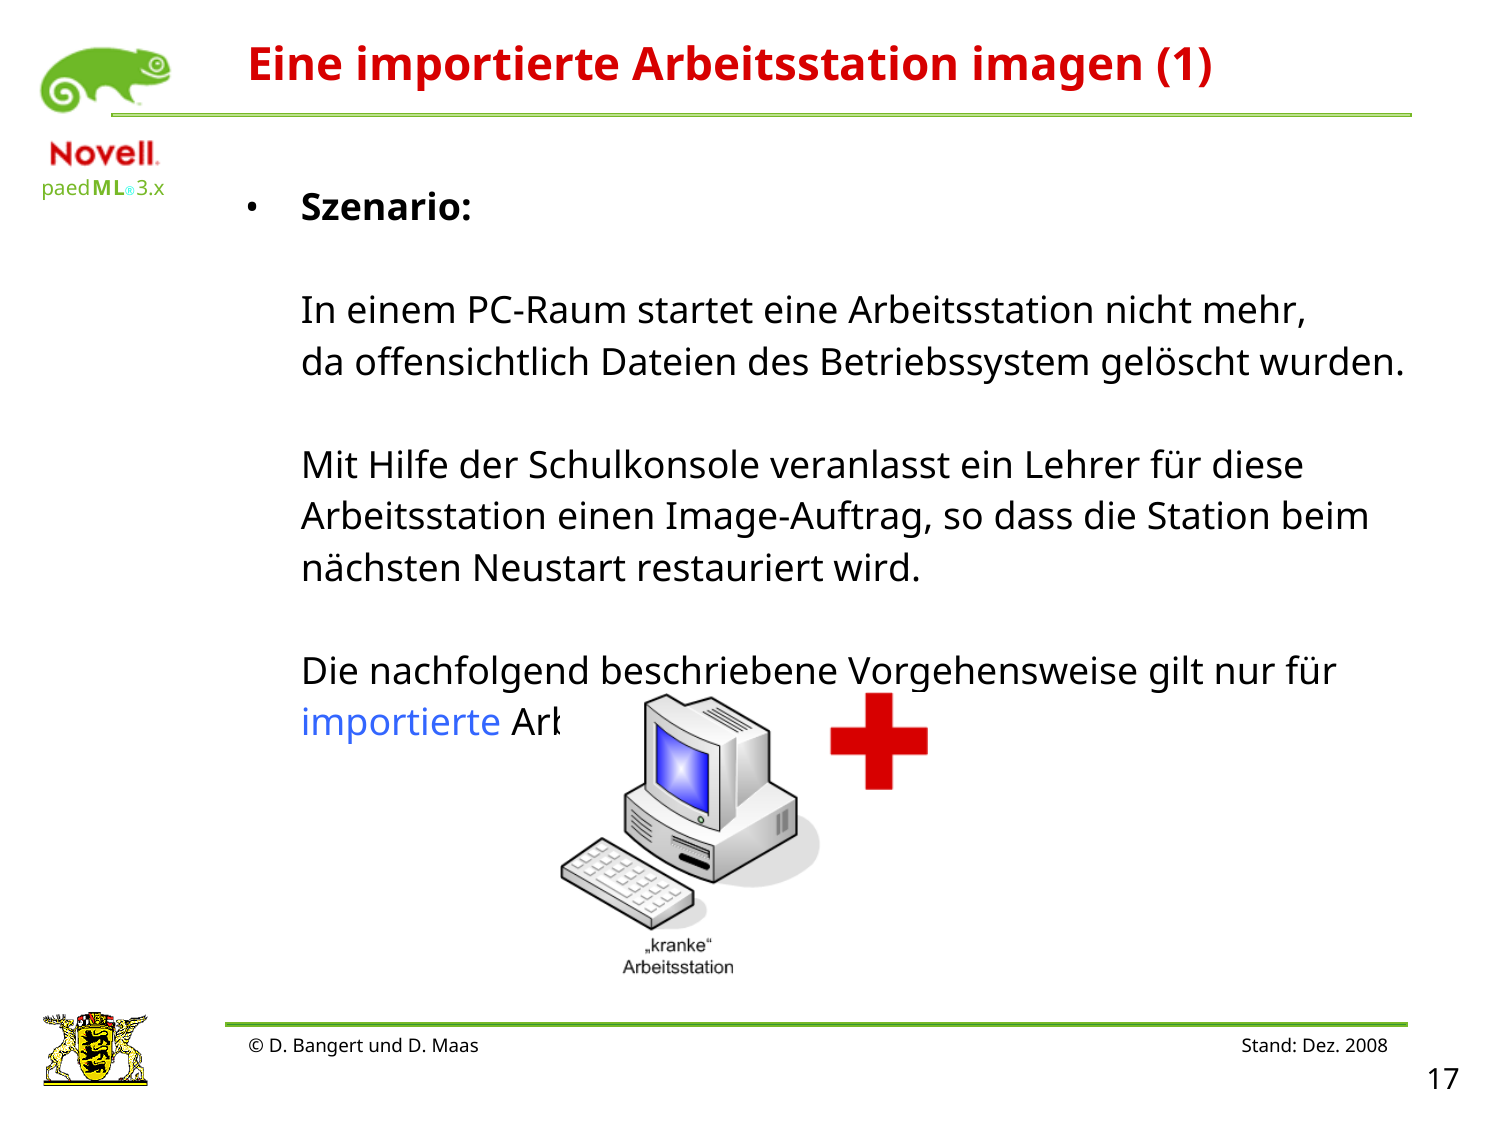

# Eine importierte Arbeitsstation imagen (1)‏
Szenario:
In einem PC-Raum startet eine Arbeitsstation nicht mehr,
da offensichtlich Dateien des Betriebssystem gelöscht wurden.
Mit Hilfe der Schulkonsole veranlasst ein Lehrer für diese Arbeitsstation einen Image-Auftrag, so dass die Station beim nächsten Neustart restauriert wird.
Die nachfolgend beschriebene Vorgehensweise gilt nur für importierte Arbeitsstationen!
© D. Bangert und D. Maas
Dez. 2008
17